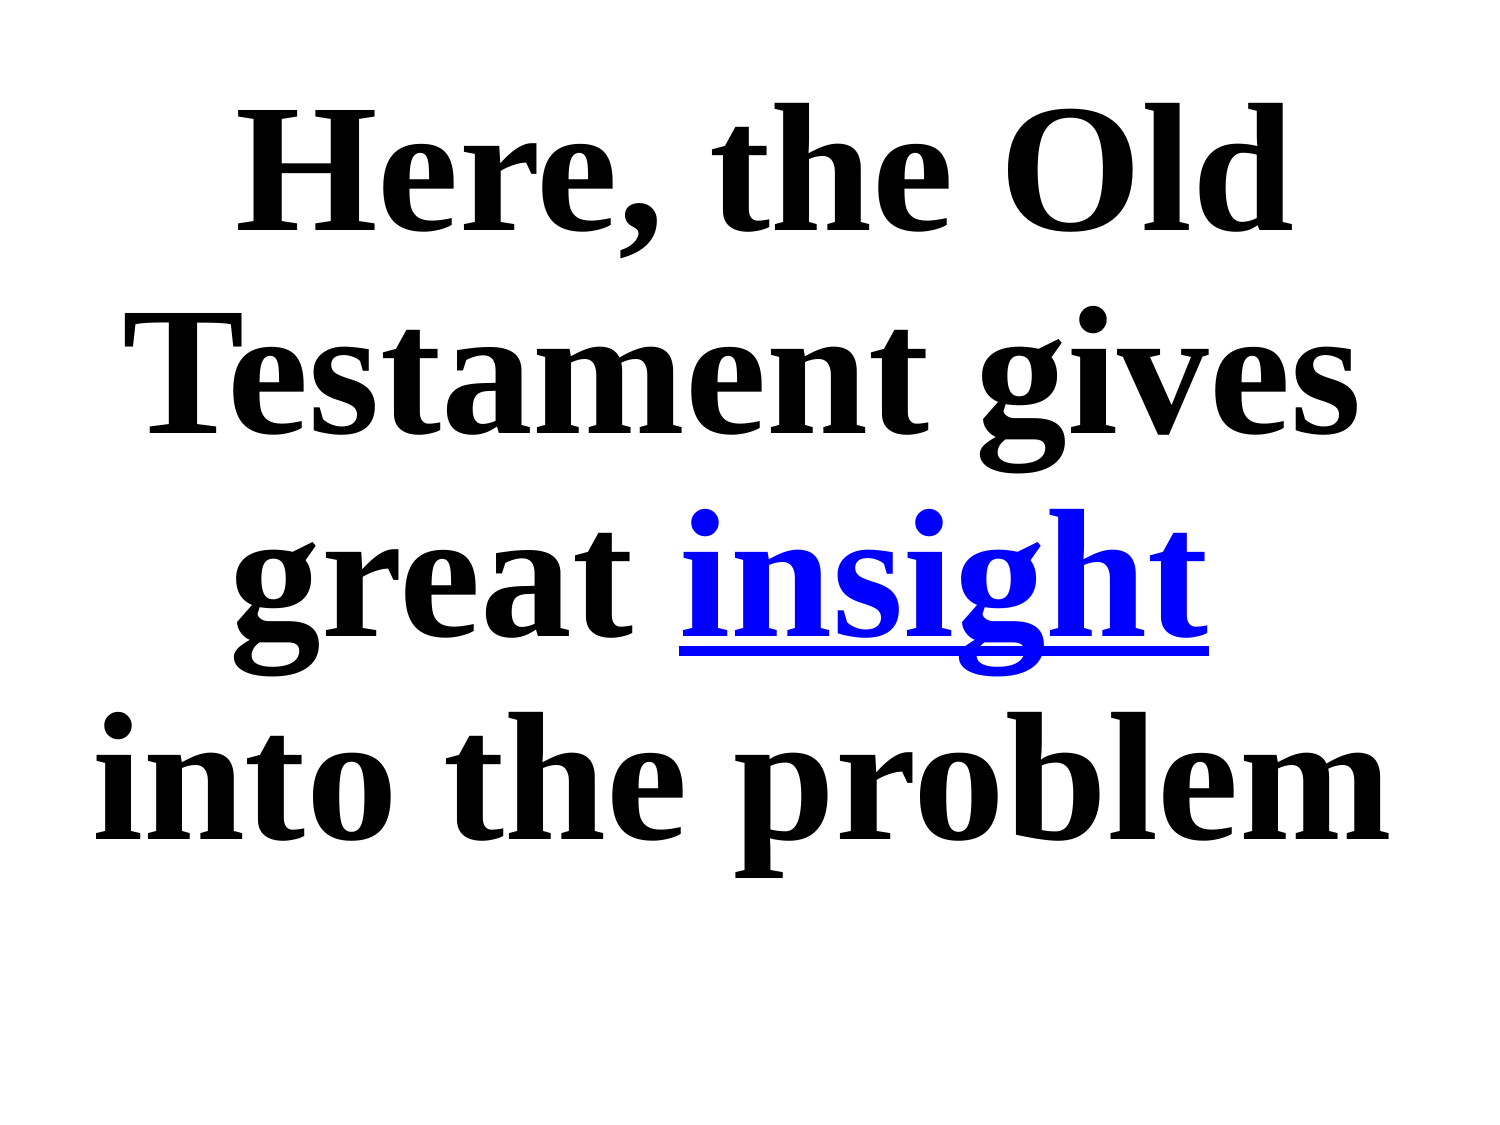

Here, the Old Testament gives great insight
into the problem